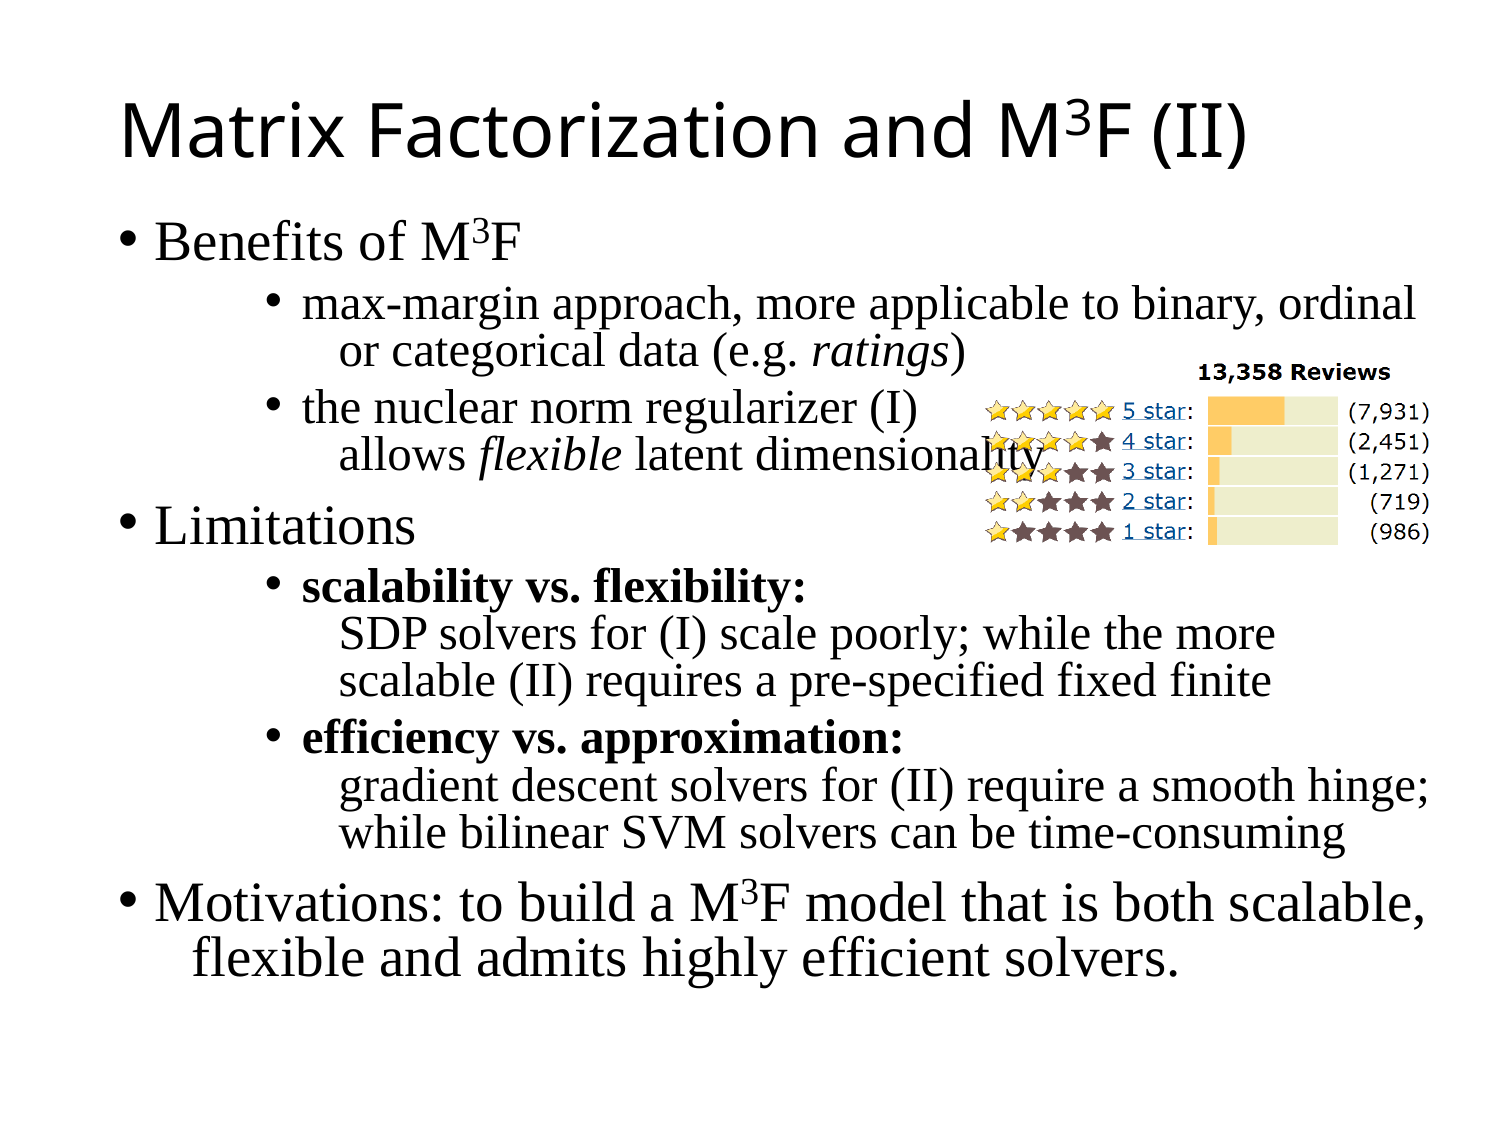

# Matrix Factorization and M3F (II)
Benefits of M3F
max-margin approach, more applicable to binary, ordinal or categorical data (e.g. ratings)
the nuclear norm regularizer (I)
allows flexible latent dimensionality
Limitations
scalability vs. flexibility:
SDP solvers for (I) scale poorly; while the more scalable (II) requires a pre-specified fixed finite
efficiency vs. approximation:
gradient descent solvers for (II) require a smooth hinge; while bilinear SVM solvers can be time-consuming
Motivations: to build a M3F model that is both scalable, flexible and admits highly efficient solvers.